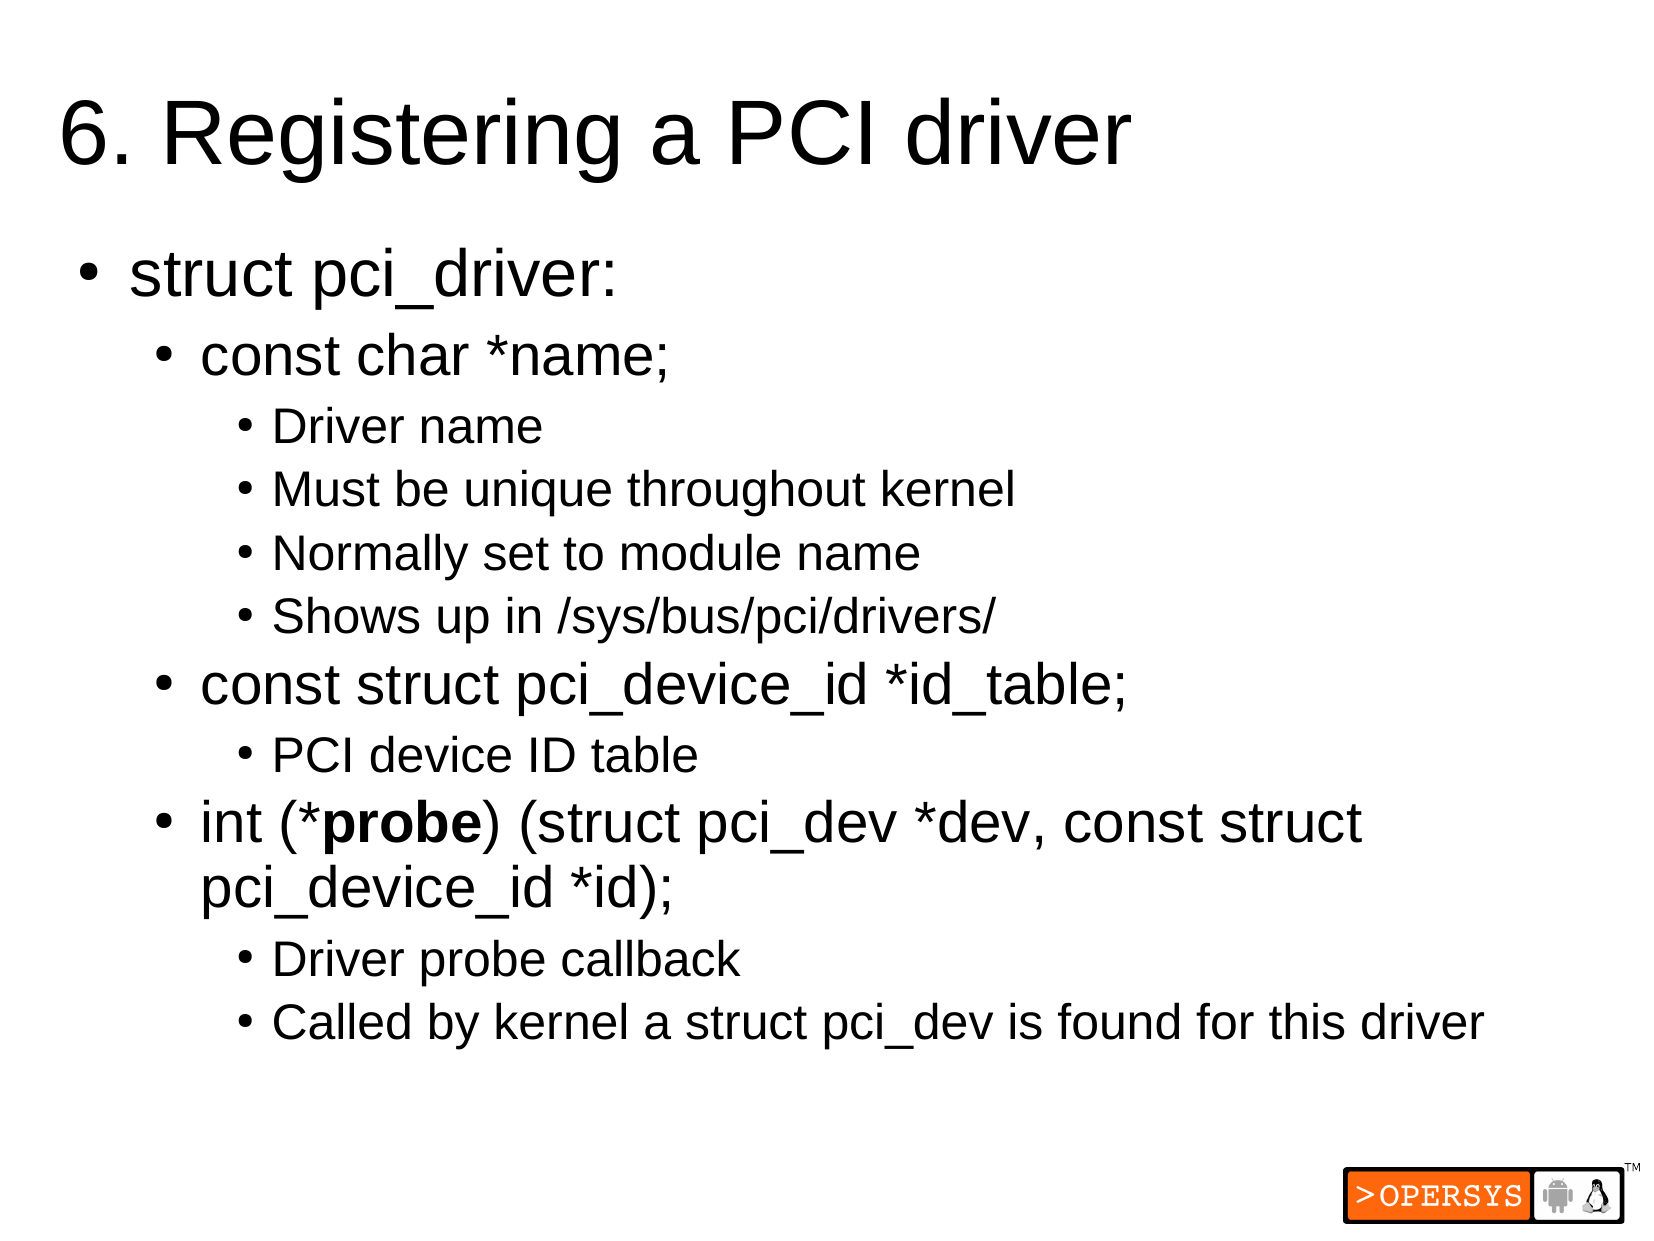

# 6. Registering a PCI driver
struct pci_driver:
const char *name;
Driver name
Must be unique throughout kernel
Normally set to module name
Shows up in /sys/bus/pci/drivers/
const struct pci_device_id *id_table;
PCI device ID table
int (*probe) (struct pci_dev *dev, const struct pci_device_id *id);
Driver probe callback
Called by kernel a struct pci_dev is found for this driver